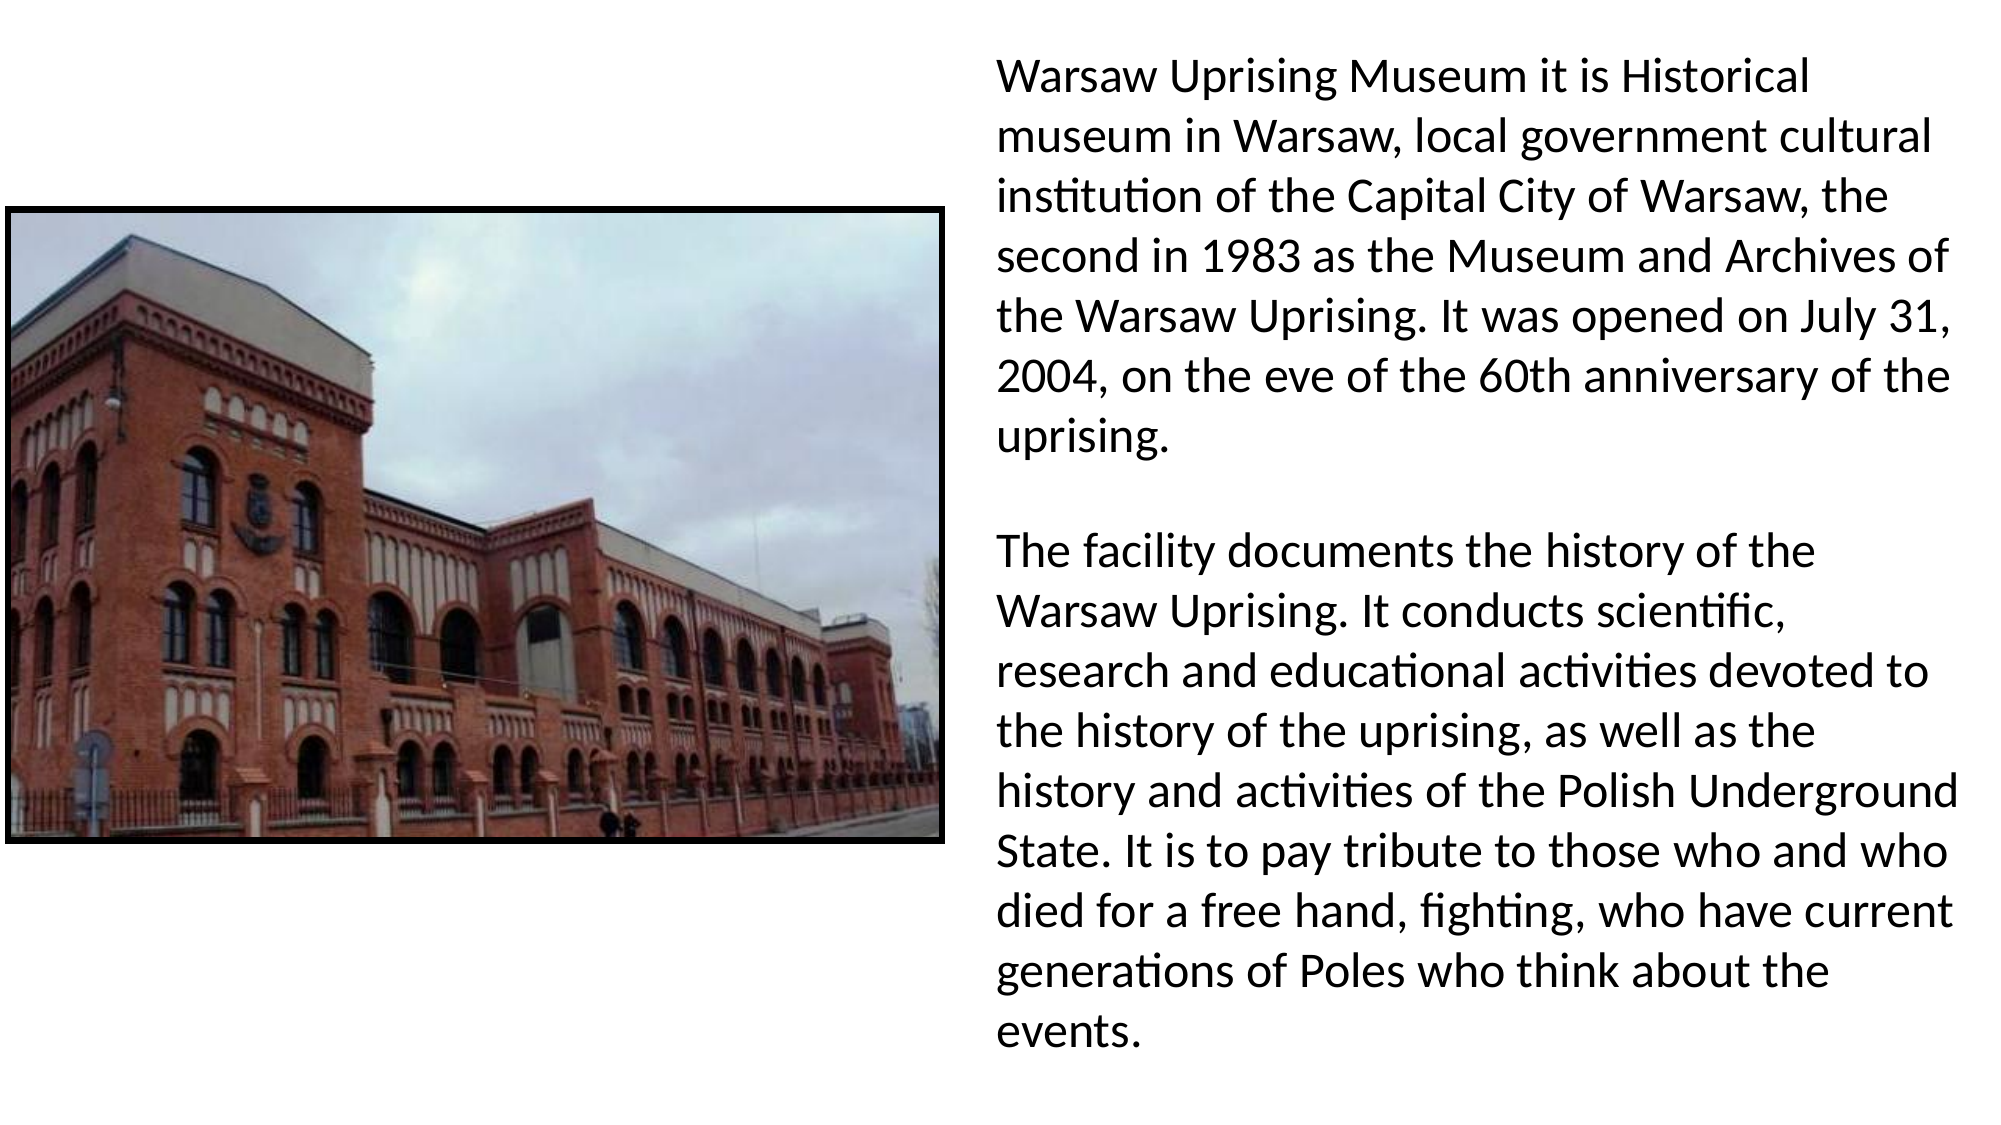

Warsaw Uprising Museum it is Historical museum in Warsaw, local government cultural institution of the Capital City of Warsaw, the second in 1983 as the Museum and Archives of the Warsaw Uprising. It was opened on July 31, 2004, on the eve of the 60th anniversary of the uprising.
The facility documents the history of the Warsaw Uprising. It conducts scientific, research and educational activities devoted to the history of the uprising, as well as the history and activities of the Polish Underground State. It is to pay tribute to those who and who died for a free hand, fighting, who have current generations of Poles who think about the events.